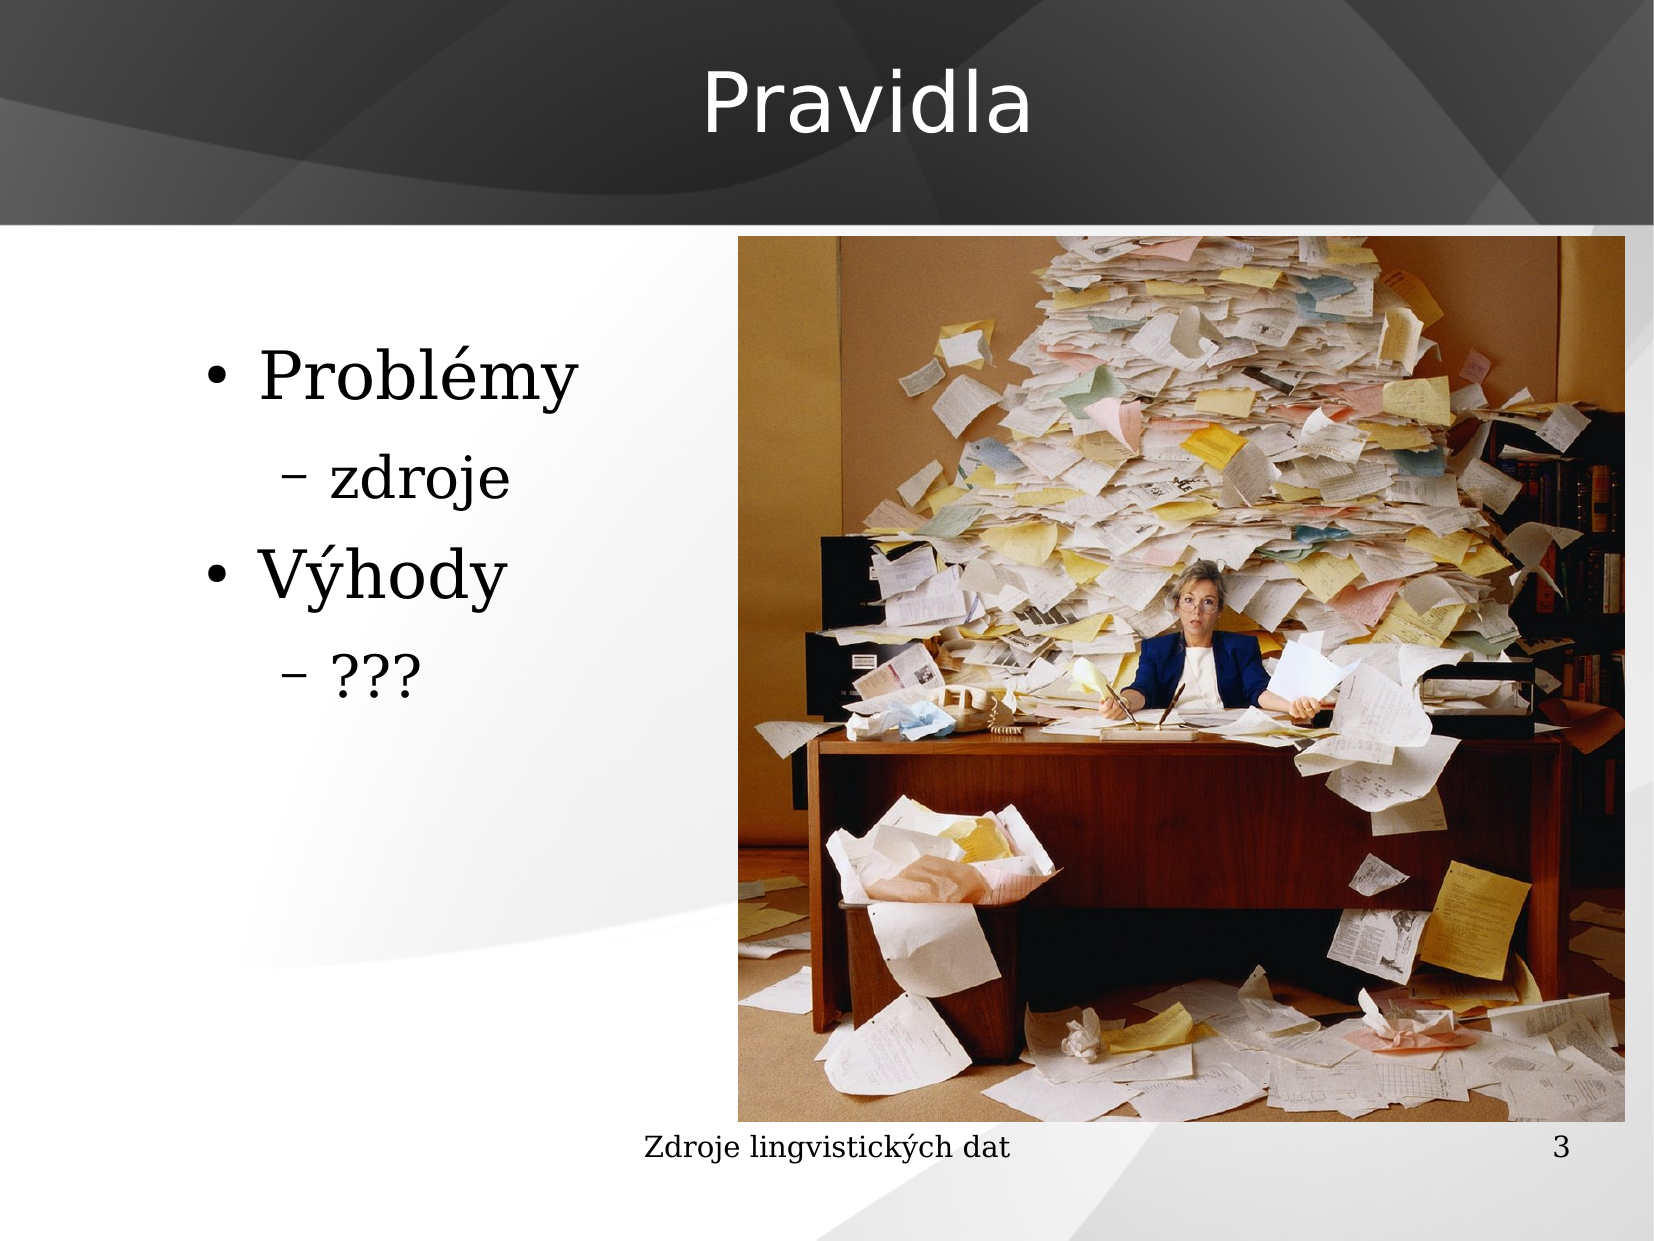

# Pravidla
Problémy
zdroje
Výhody
???
Zdroje lingvistických dat
3